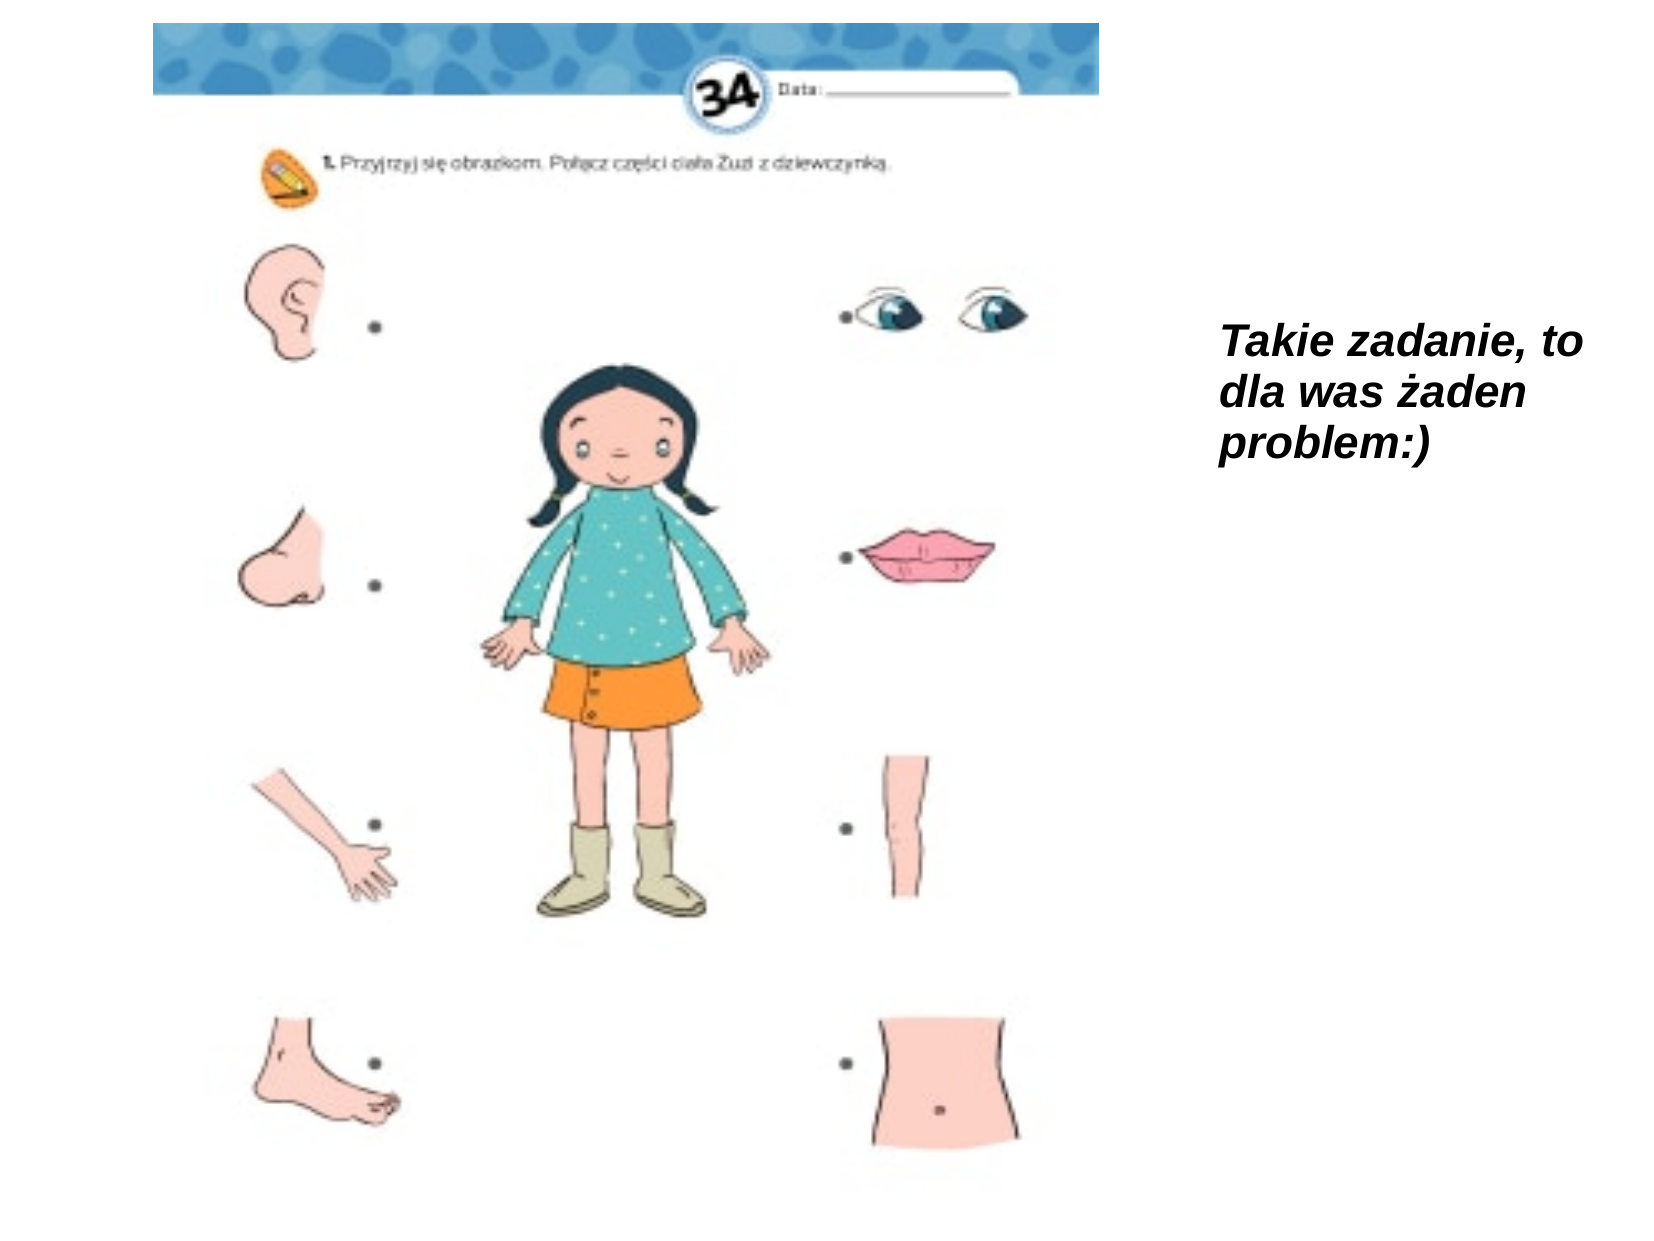

Takie zadanie, to dla was żaden problem:)